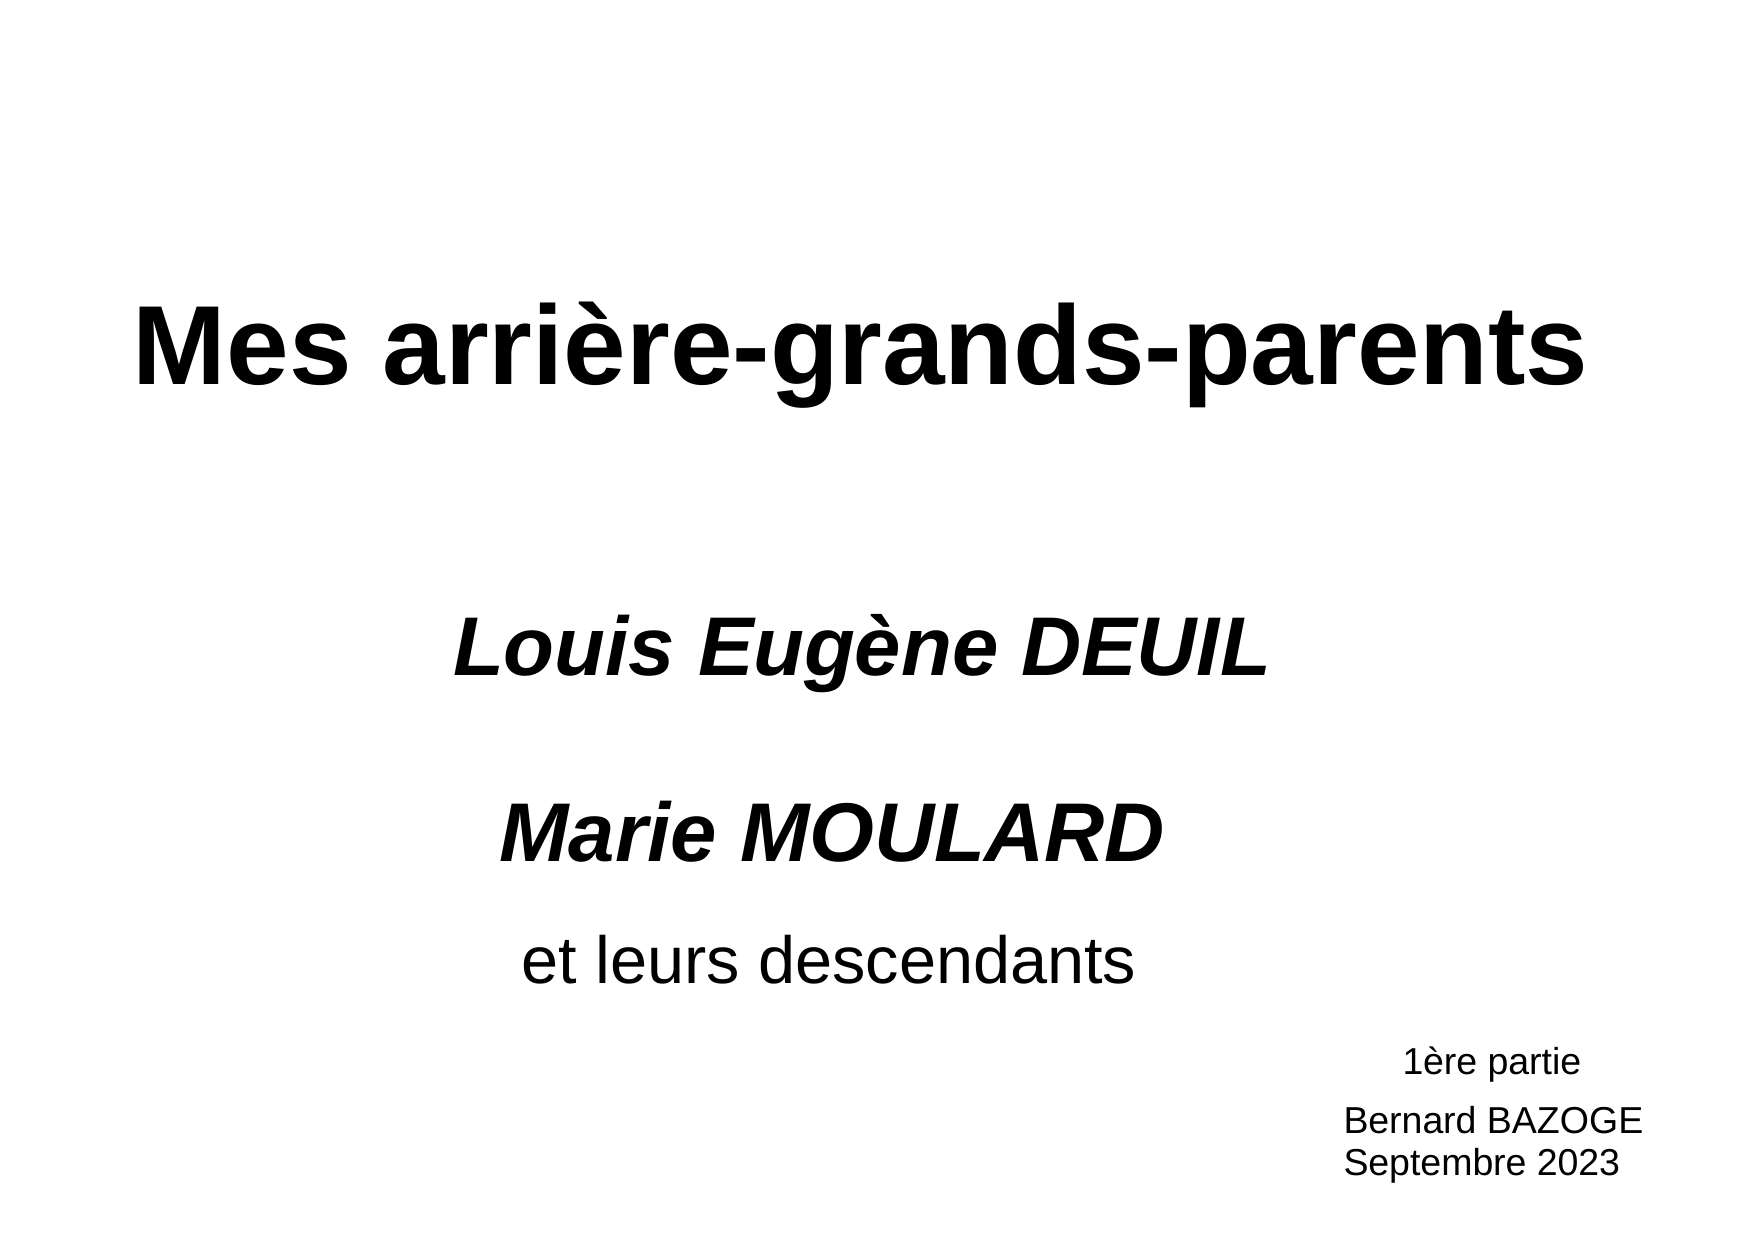

Mes arrière-grands-parents
Louis Eugène DEUIL
 Marie MOULARD
et leurs descendants
1ère partie
Bernard BAZOGE
Septembre 2023